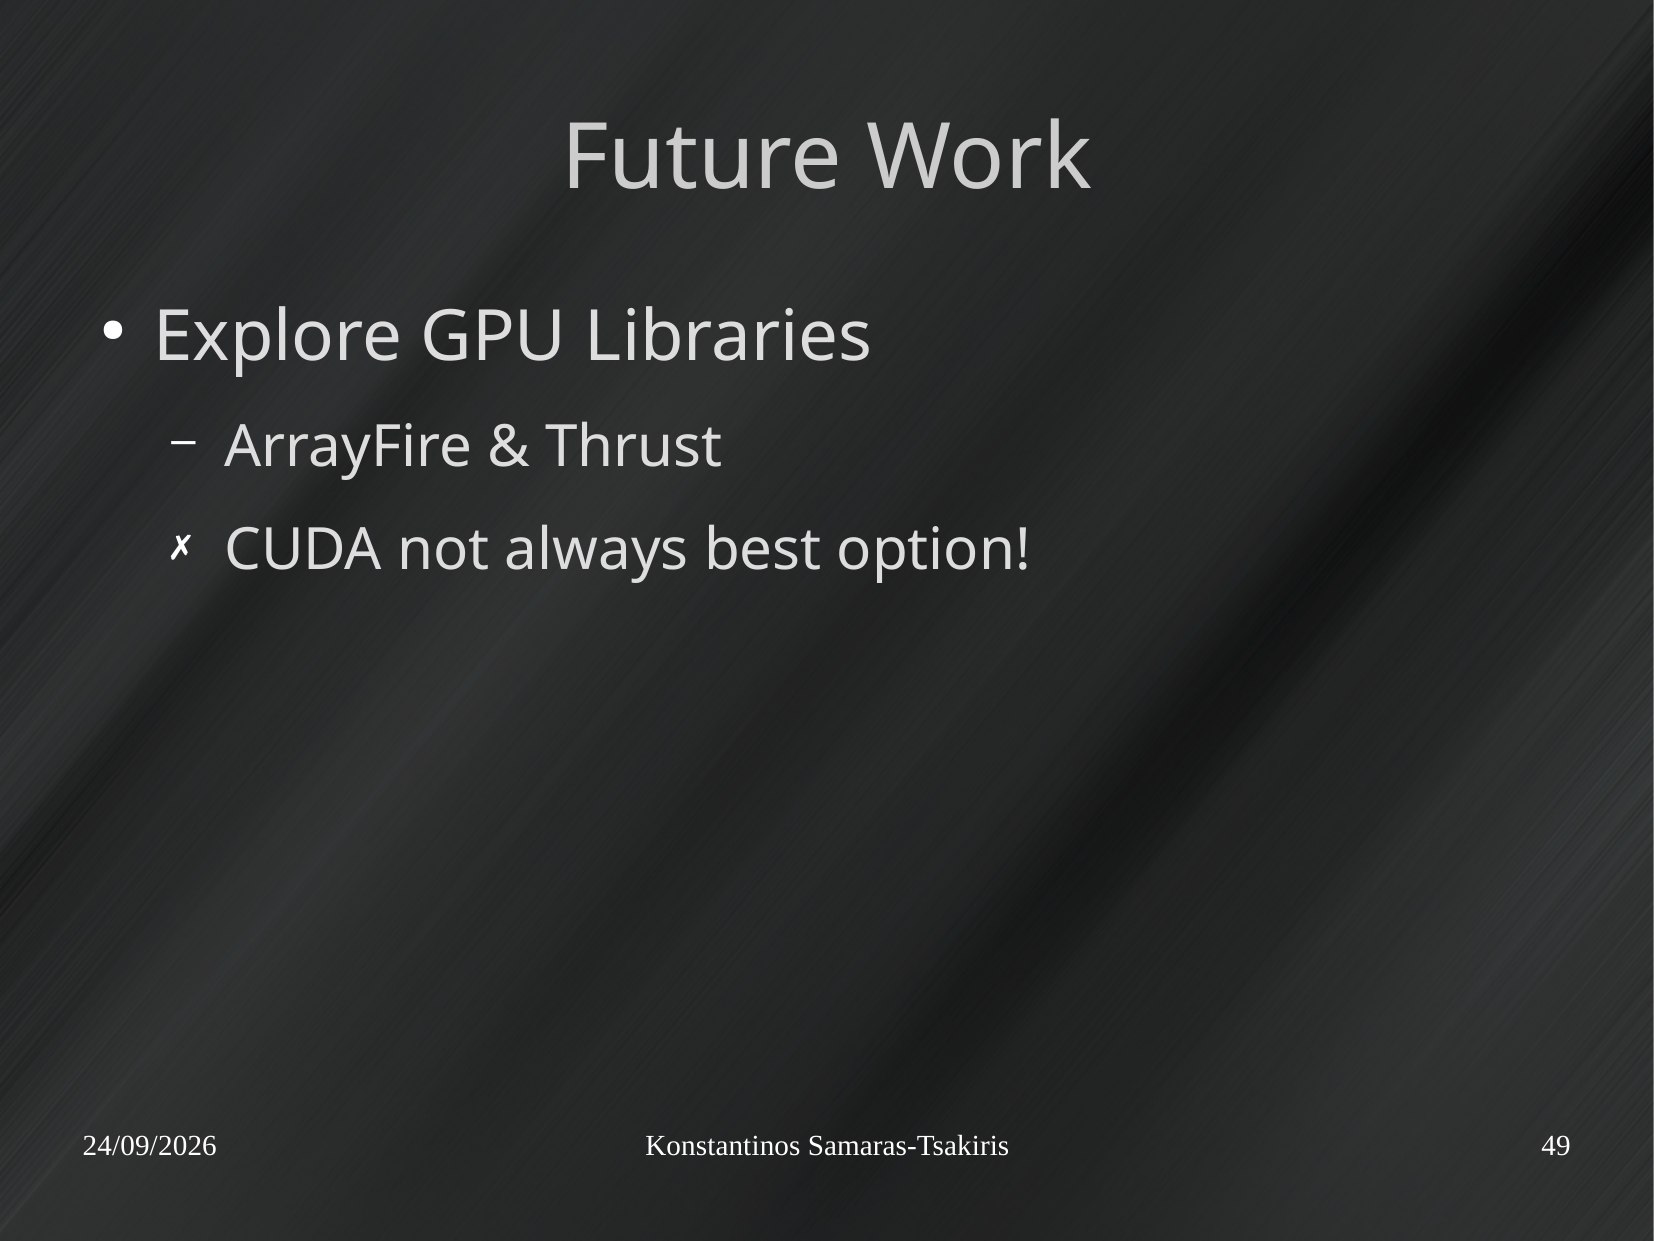

# Future Work
Explore GPU Libraries
ArrayFire & Thrust
CUDA not always best option!
Konstantinos Samaras-Tsakiris
49